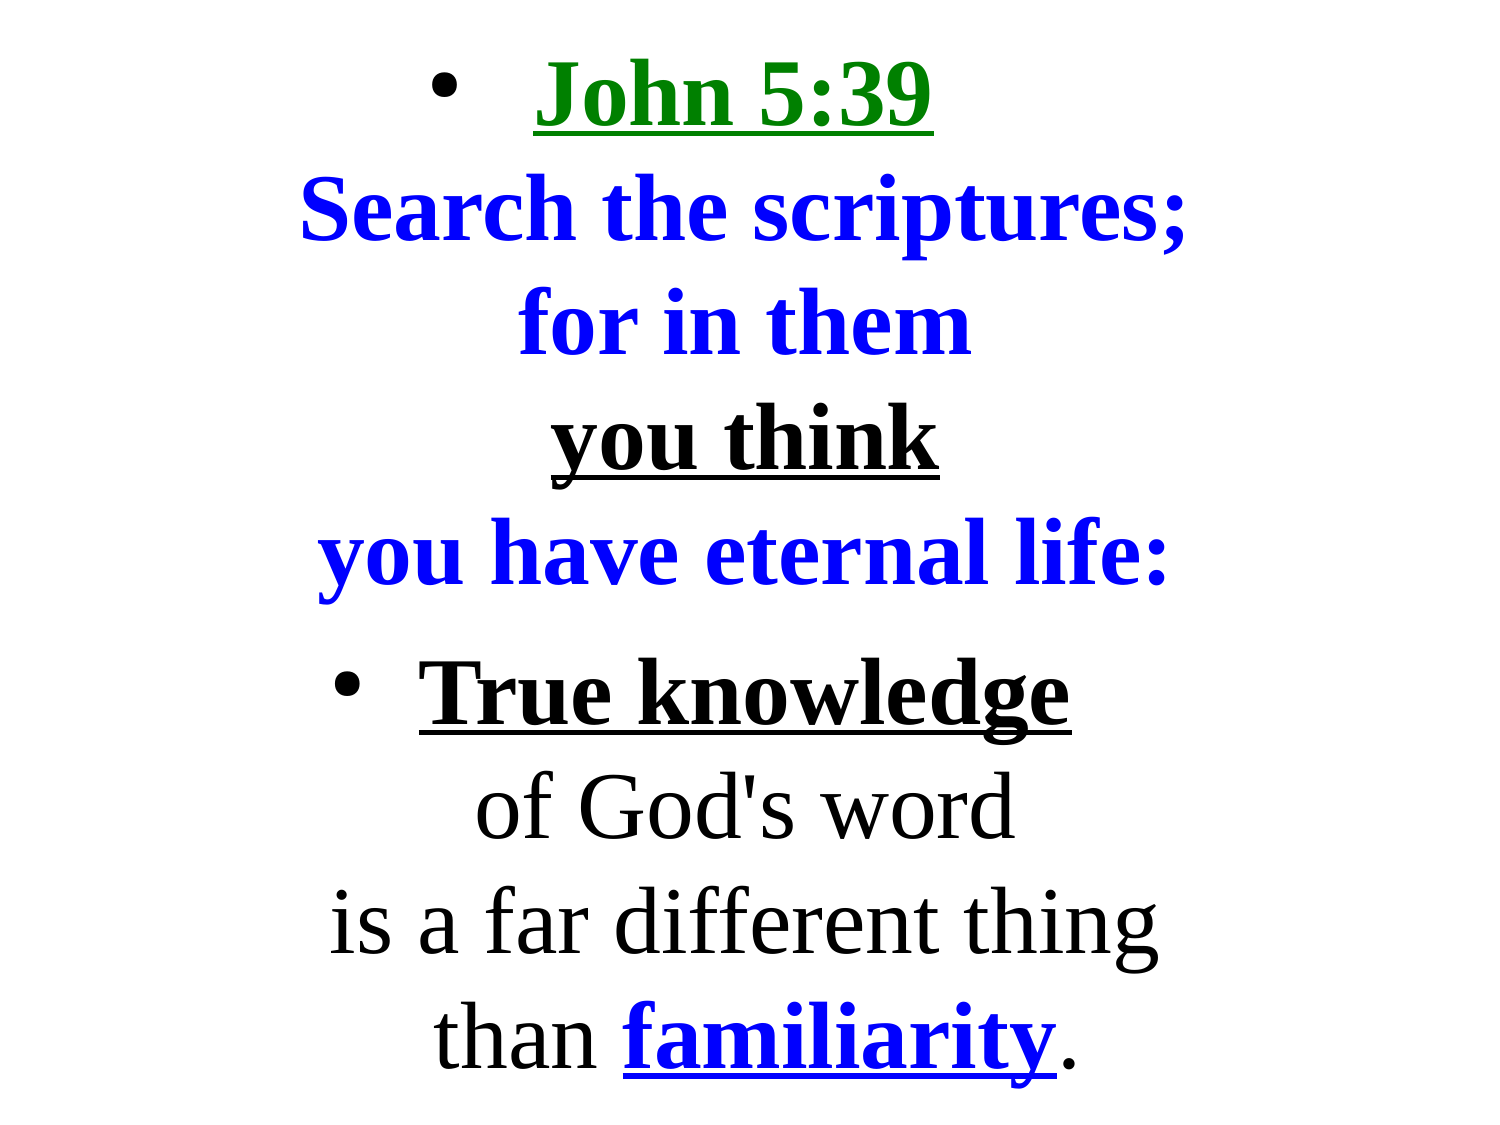

# John 5:39  Search the scriptures; for in them you think you have eternal life:
True knowledge
of God's word
is a far different thing
than familiarity.